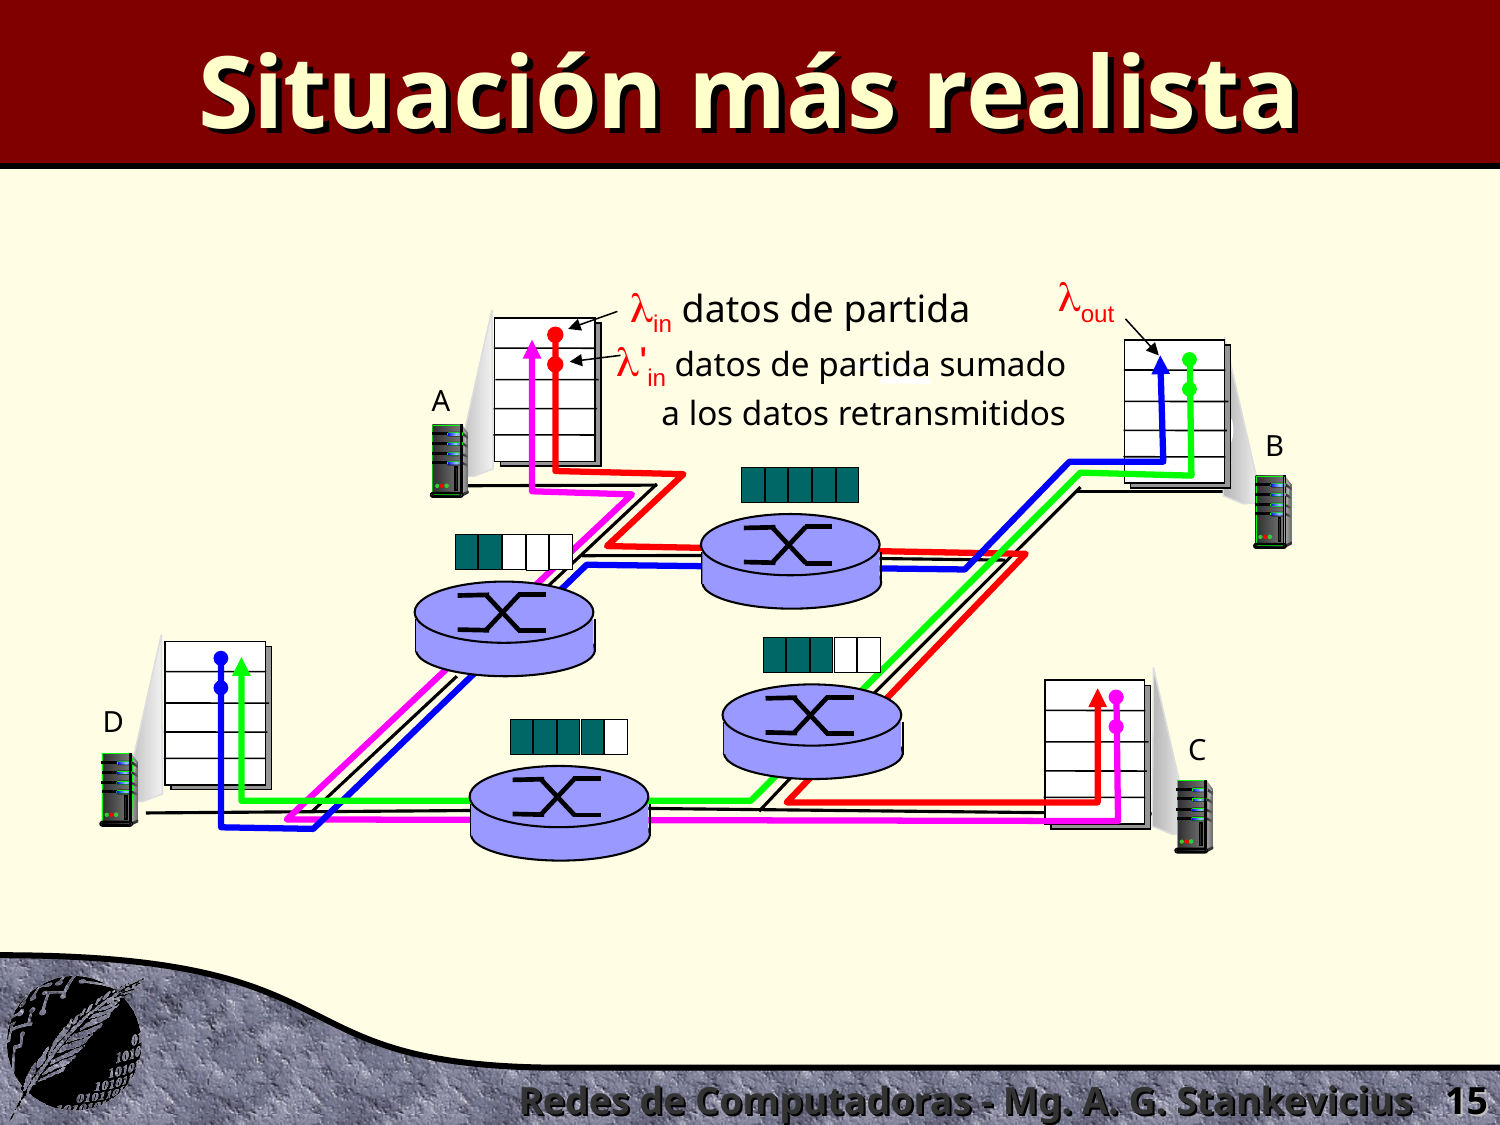

# Situación más realista
out
in datos de partida
'in datos de partida sumado a los datos retransmitidos
A
B
D
C
15